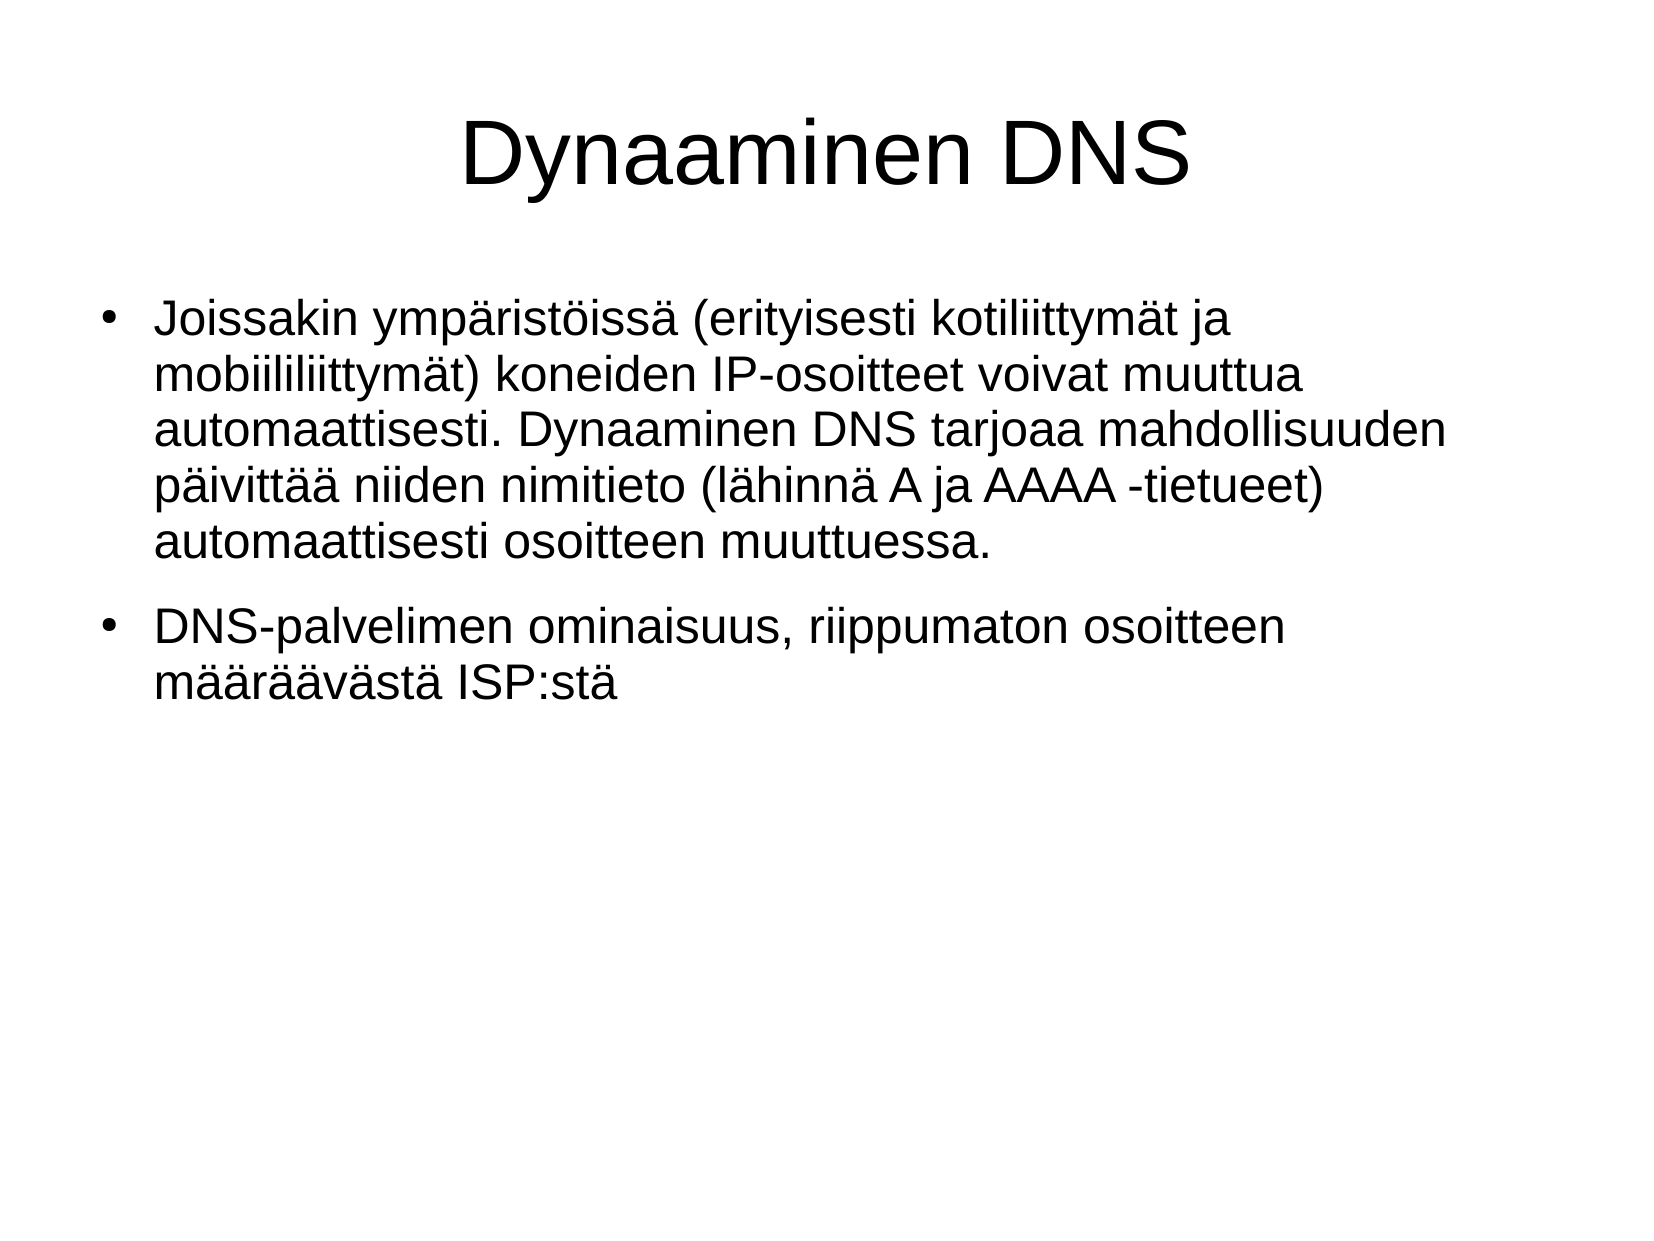

# Dynaaminen DNS
Joissakin ympäristöissä (erityisesti kotiliittymät ja mobiililiittymät) koneiden IP-osoitteet voivat muuttua automaattisesti. Dynaaminen DNS tarjoaa mahdollisuuden päivittää niiden nimitieto (lähinnä A ja AAAA -tietueet) automaattisesti osoitteen muuttuessa.
DNS-palvelimen ominaisuus, riippumaton osoitteen määräävästä ISP:stä